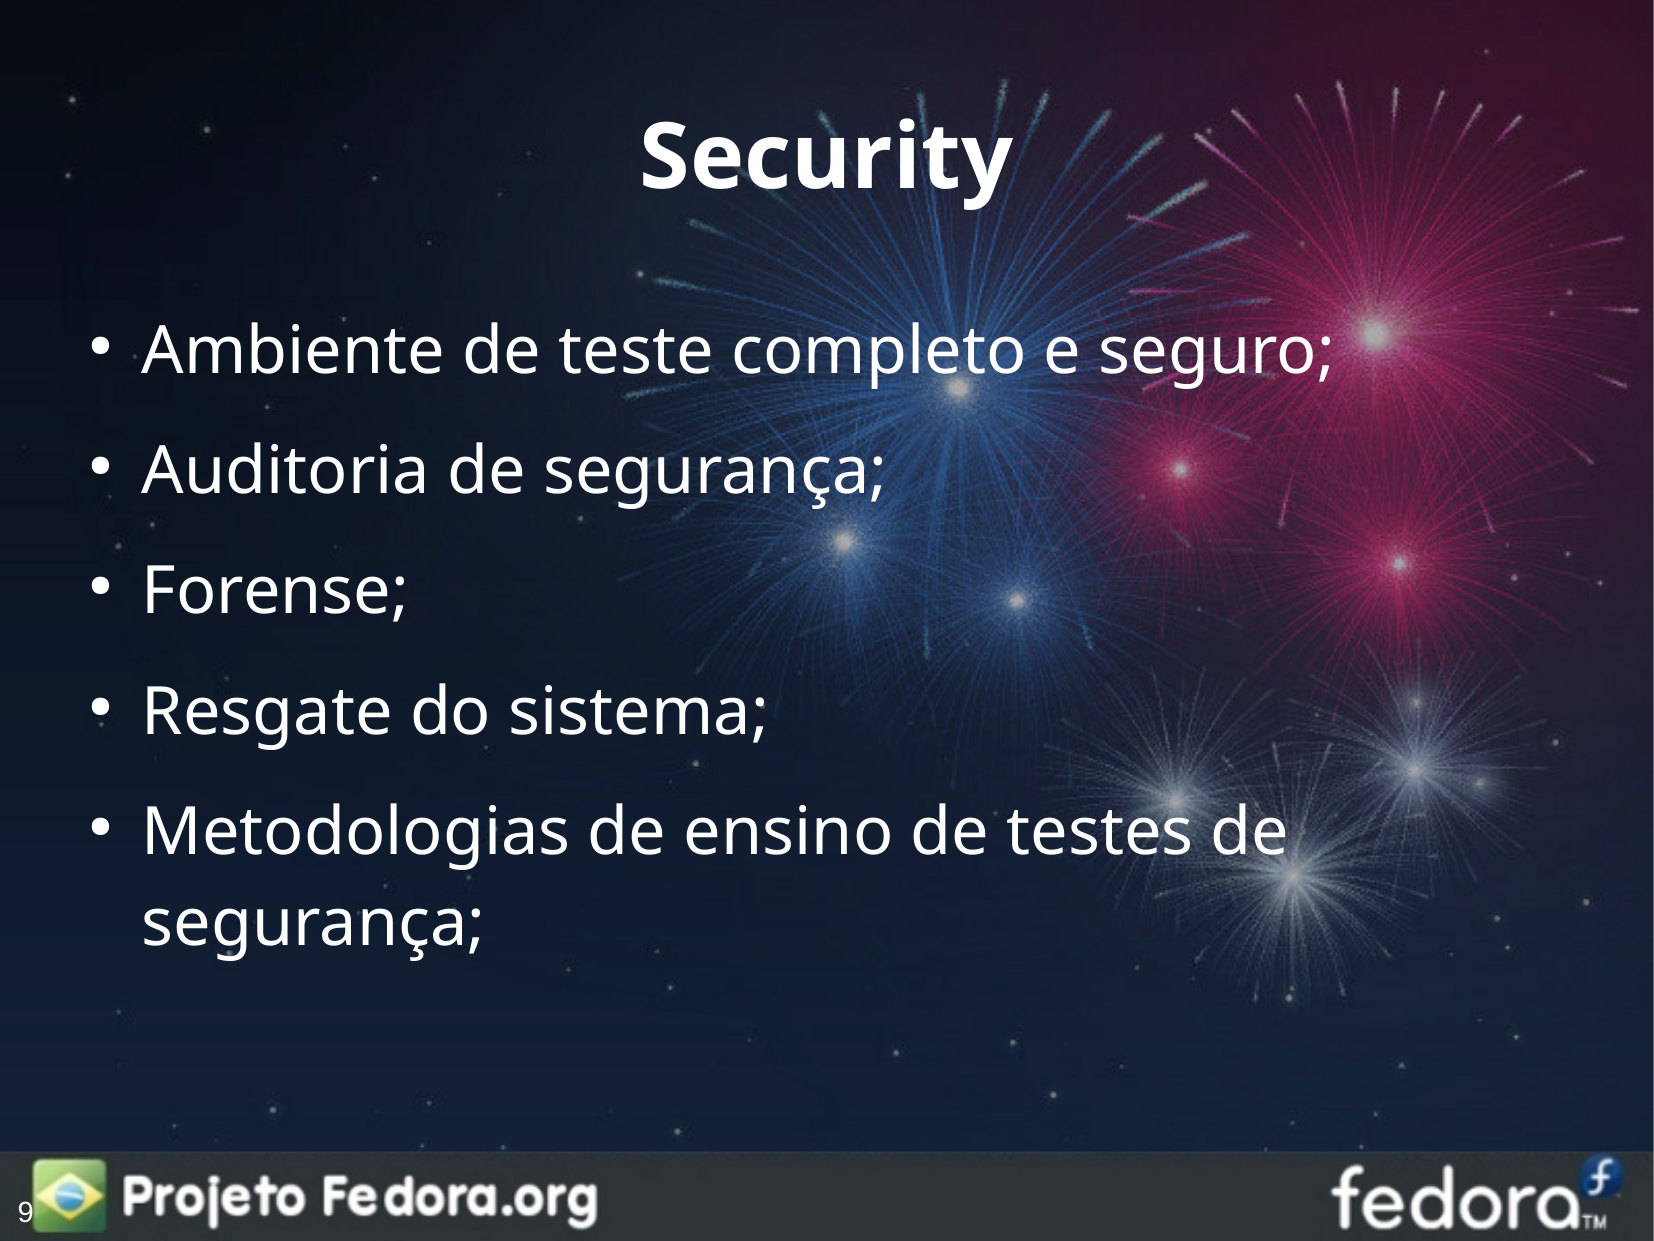

# Security
Ambiente de teste completo e seguro;
Auditoria de segurança;
Forense;
Resgate do sistema;
Metodologias de ensino de testes de segurança;
9